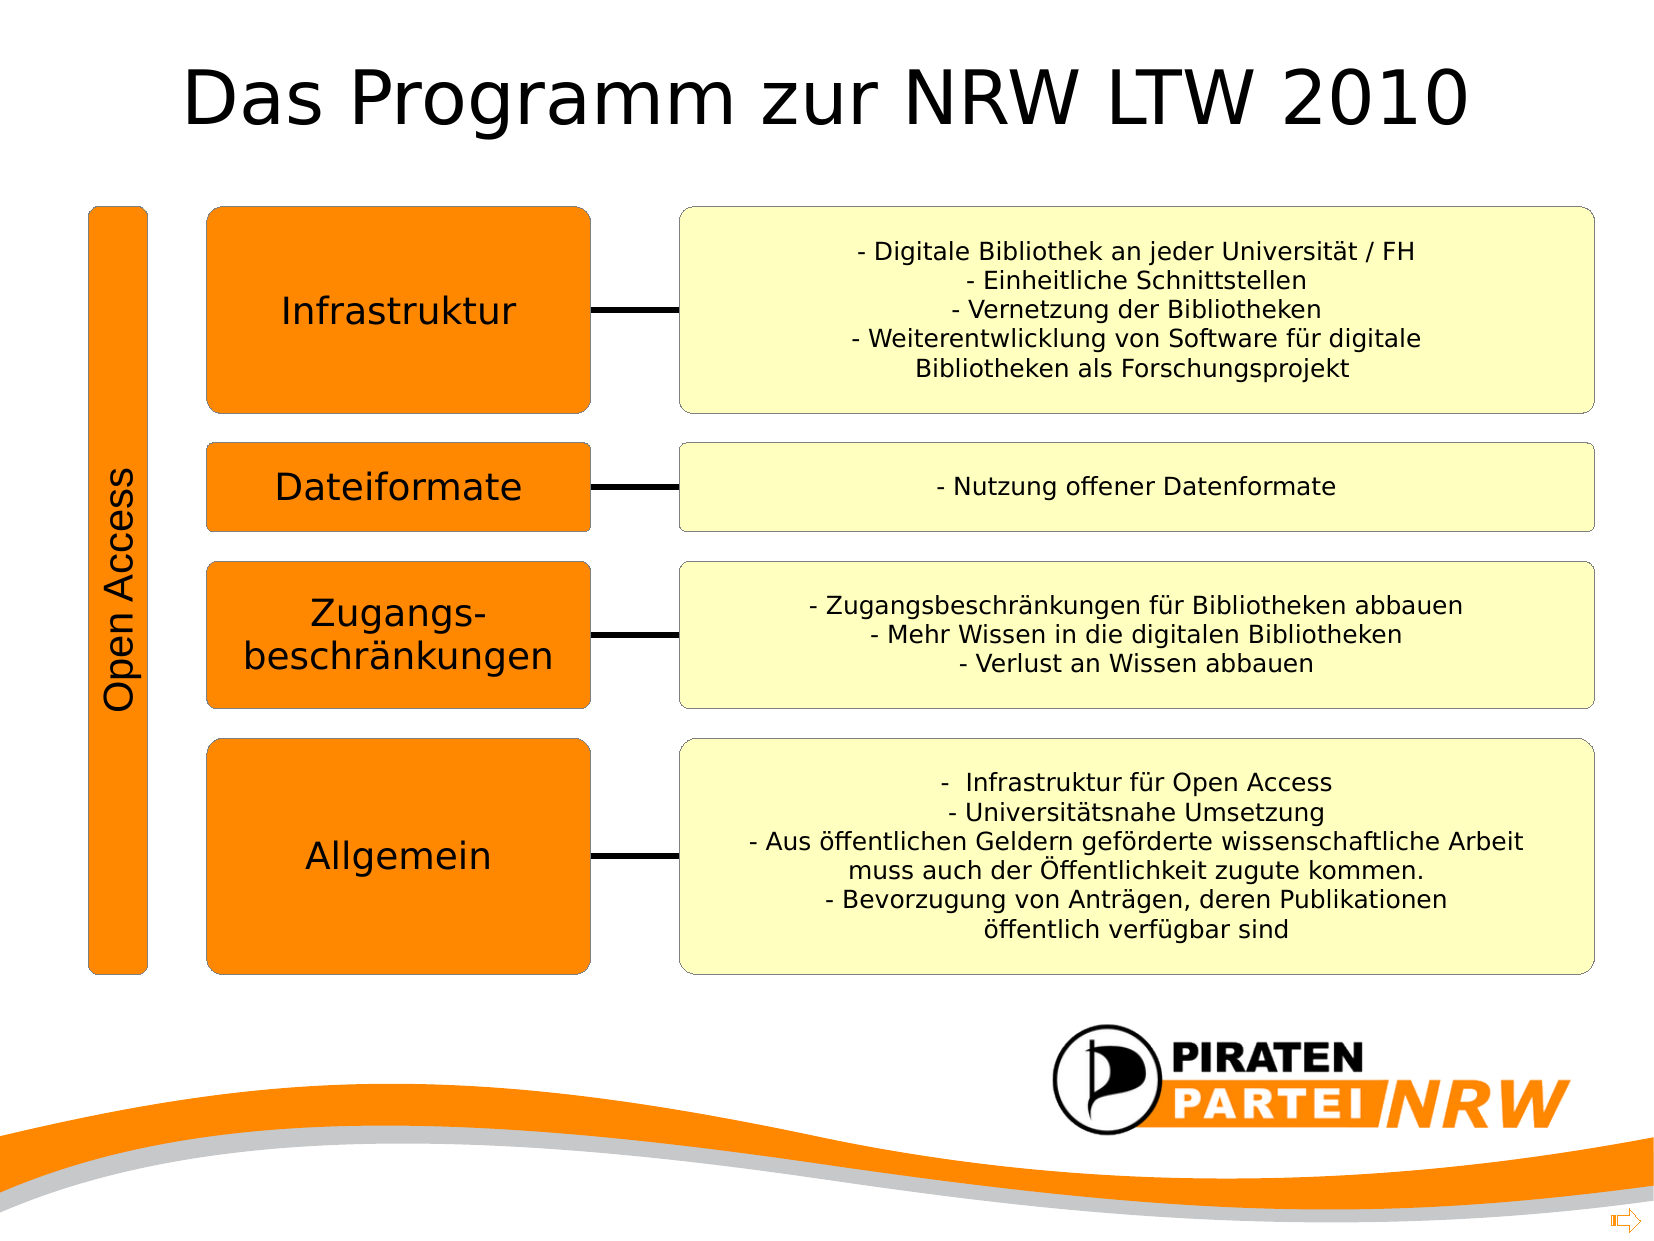

# Das Programm zur NRW LTW 2010
﻿Infrastruktur
- Digitale Bibliothek an jeder Universität / FH
- Einheitliche Schnittstellen
- Vernetzung der Bibliotheken
- Weiterentwlicklung von Software für digitale
Bibliotheken als Forschungsprojekt
Dateiformate
- Nutzung offener Datenformate
Open Access
Zugangs-
beschränkungen
- Zugangsbeschränkungen für Bibliotheken abbauen
- Mehr Wissen in die digitalen Bibliotheken
- Verlust an Wissen abbauen
Allgemein
- Infrastruktur für Open Access
- Universitätsnahe Umsetzung
- Aus öffentlichen Geldern geförderte wissenschaftliche Arbeit
muss auch der Öffentlichkeit zugute kommen.
- Bevorzugung von Anträgen, deren Publikationen
öffentlich verfügbar sind